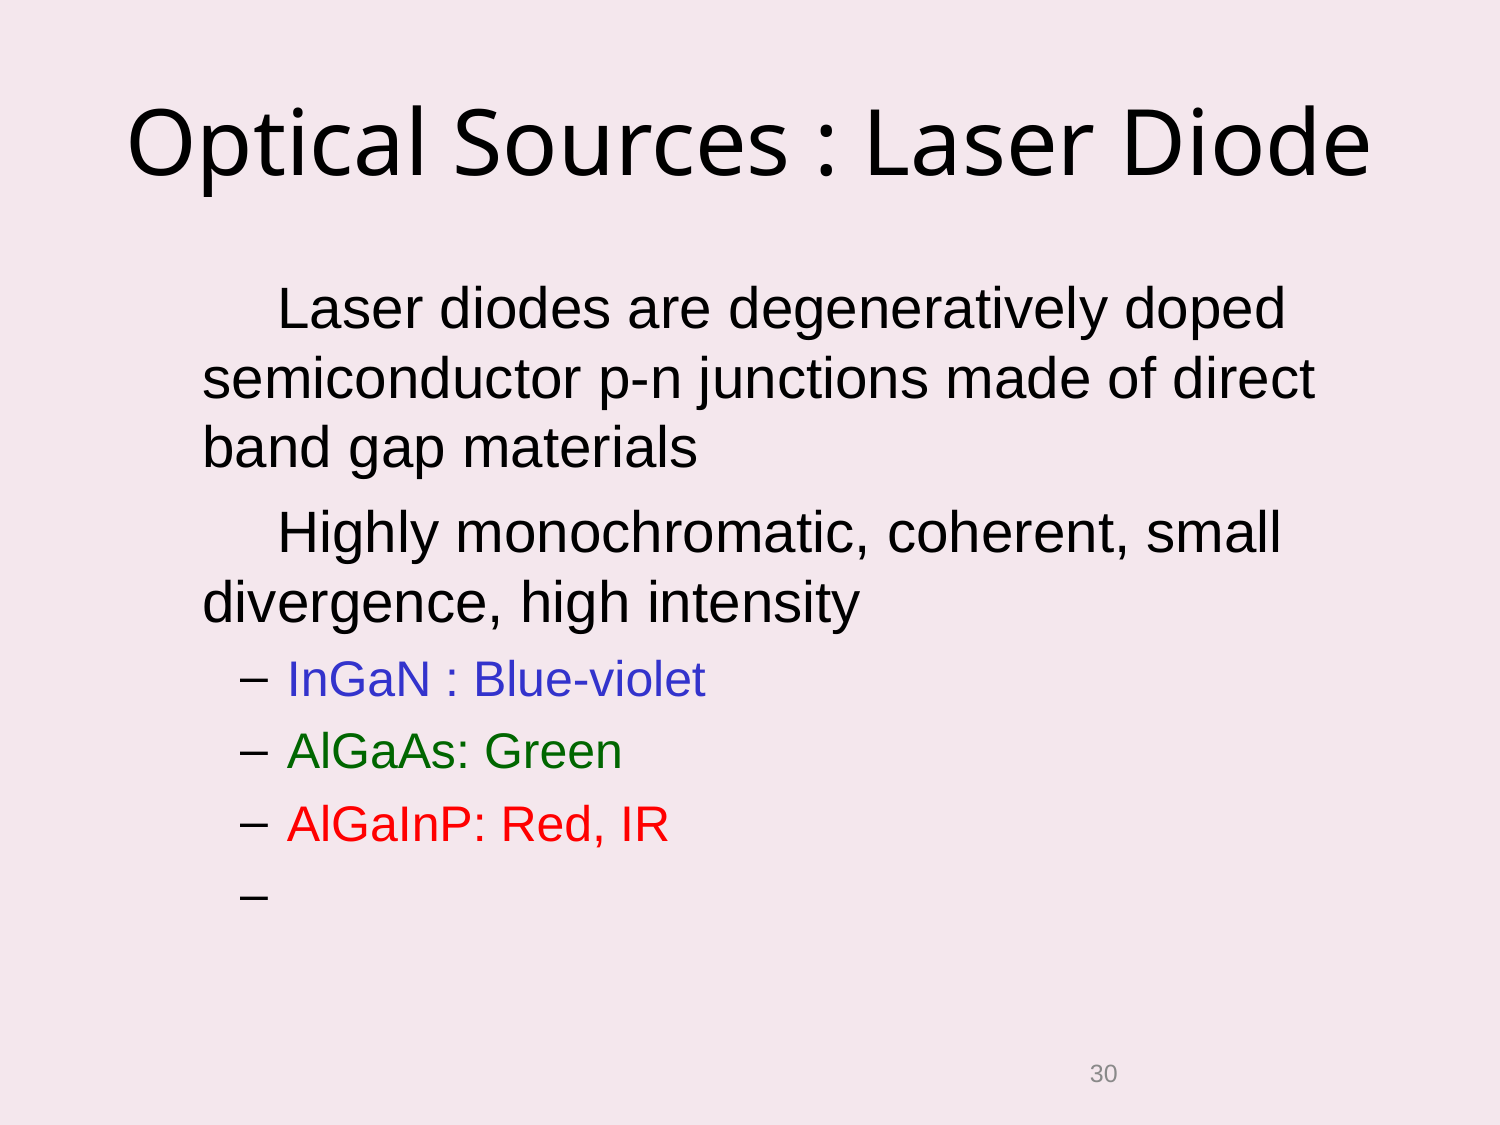

# Optical Sources : Laser Diode
	Laser diodes are degeneratively doped semiconductor p-n junctions made of direct band gap materials
	Highly monochromatic, coherent, small divergence, high intensity
InGaN : Blue-violet
AlGaAs: Green
AlGaInP: Red, IR